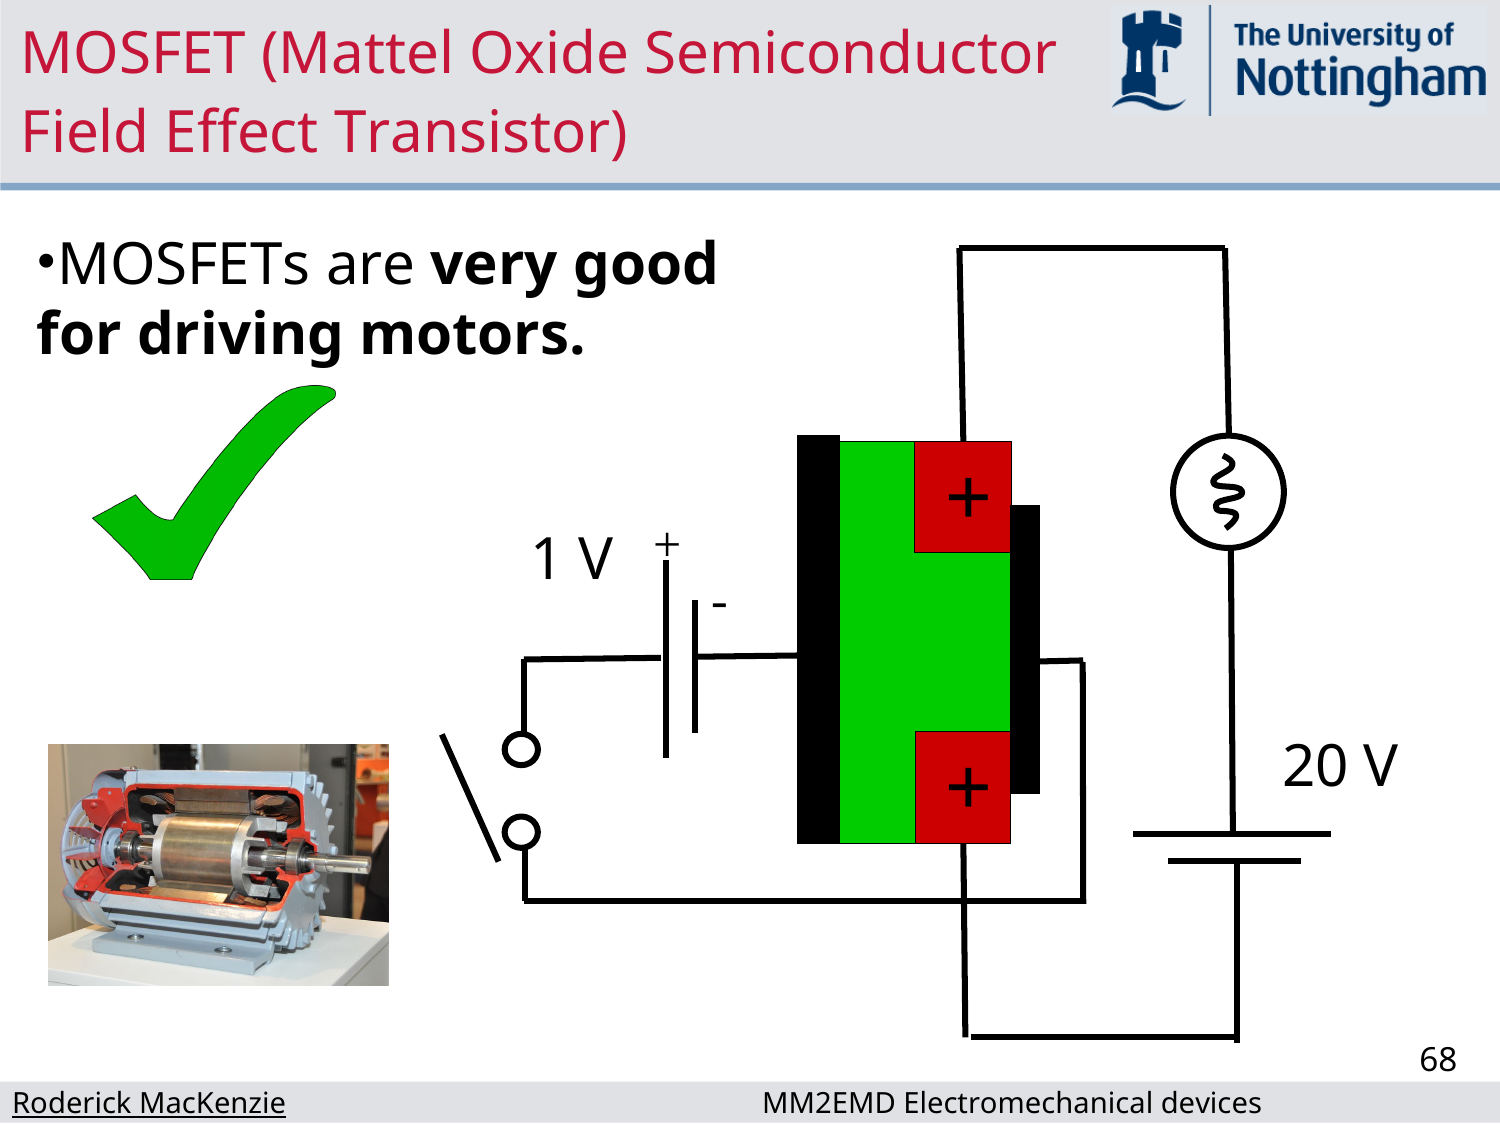

# MOSFET (Mattel Oxide Semiconductor Field Effect Transistor)
MOSFETs are very good for driving motors.
+
+
1 V
-
20 V
+